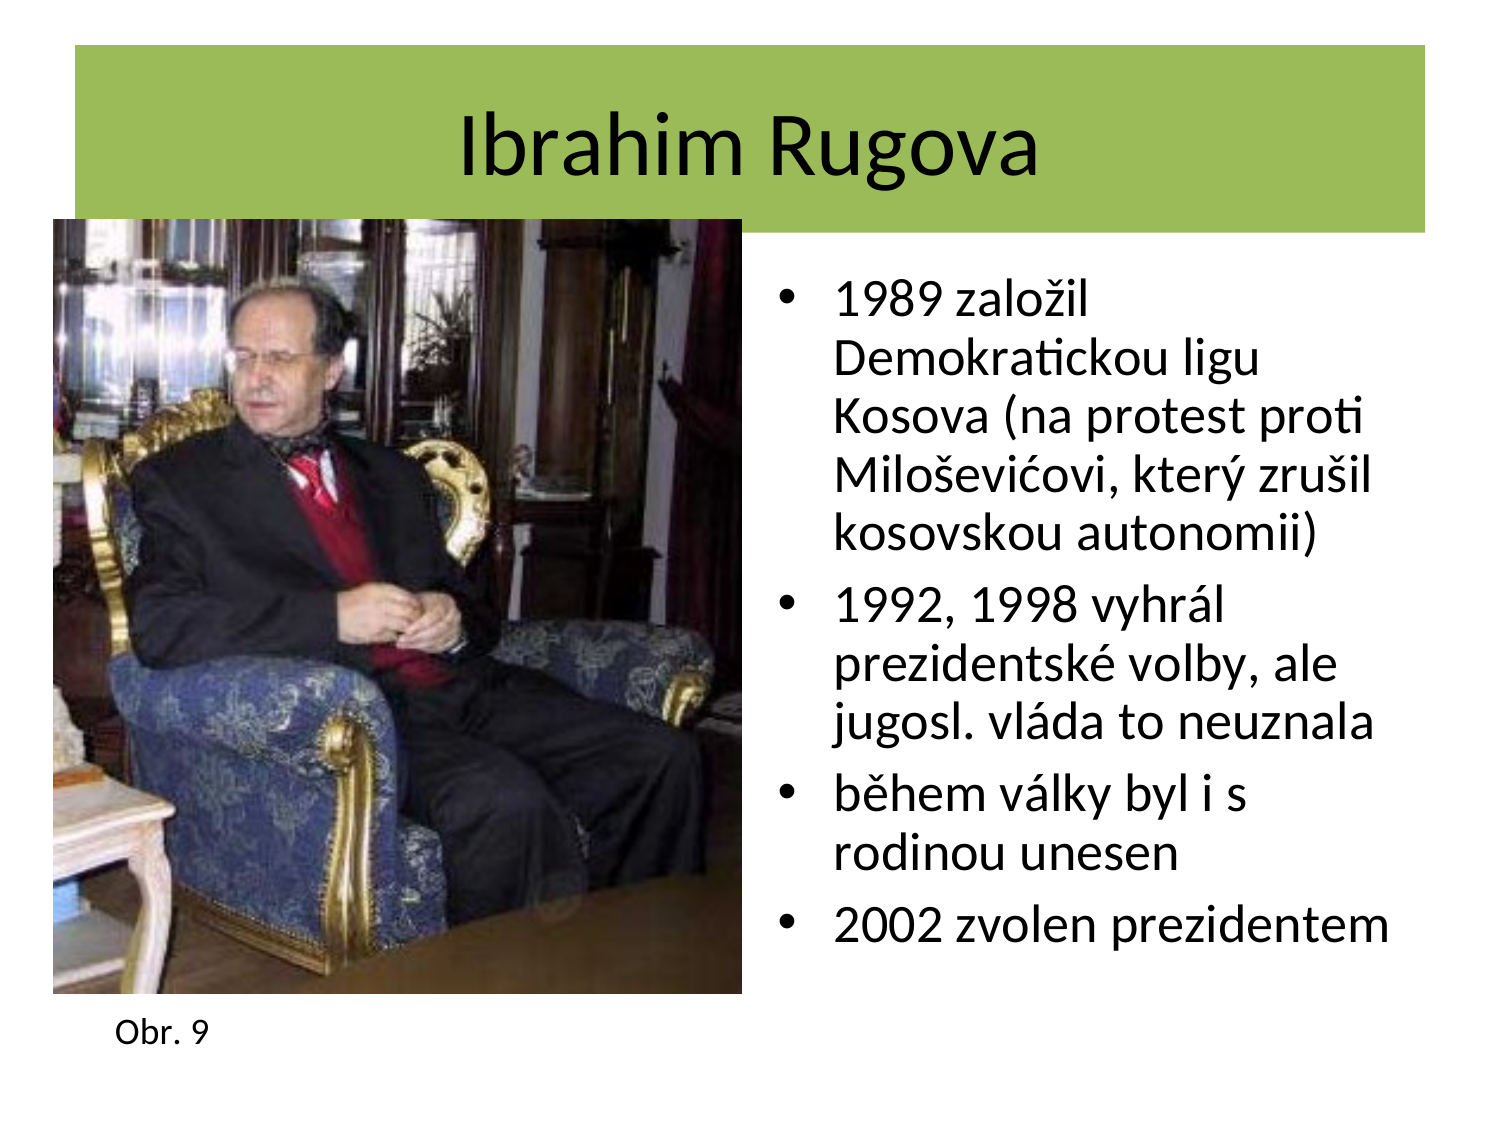

# Ibrahim Rugova
1989 založil Demokratickou ligu Kosova (na protest proti Miloševićovi, který zrušil kosovskou autonomii)
1992, 1998 vyhrál prezidentské volby, ale jugosl. vláda to neuznala
během války byl i s rodinou unesen
2002 zvolen prezidentem
Obr. 9